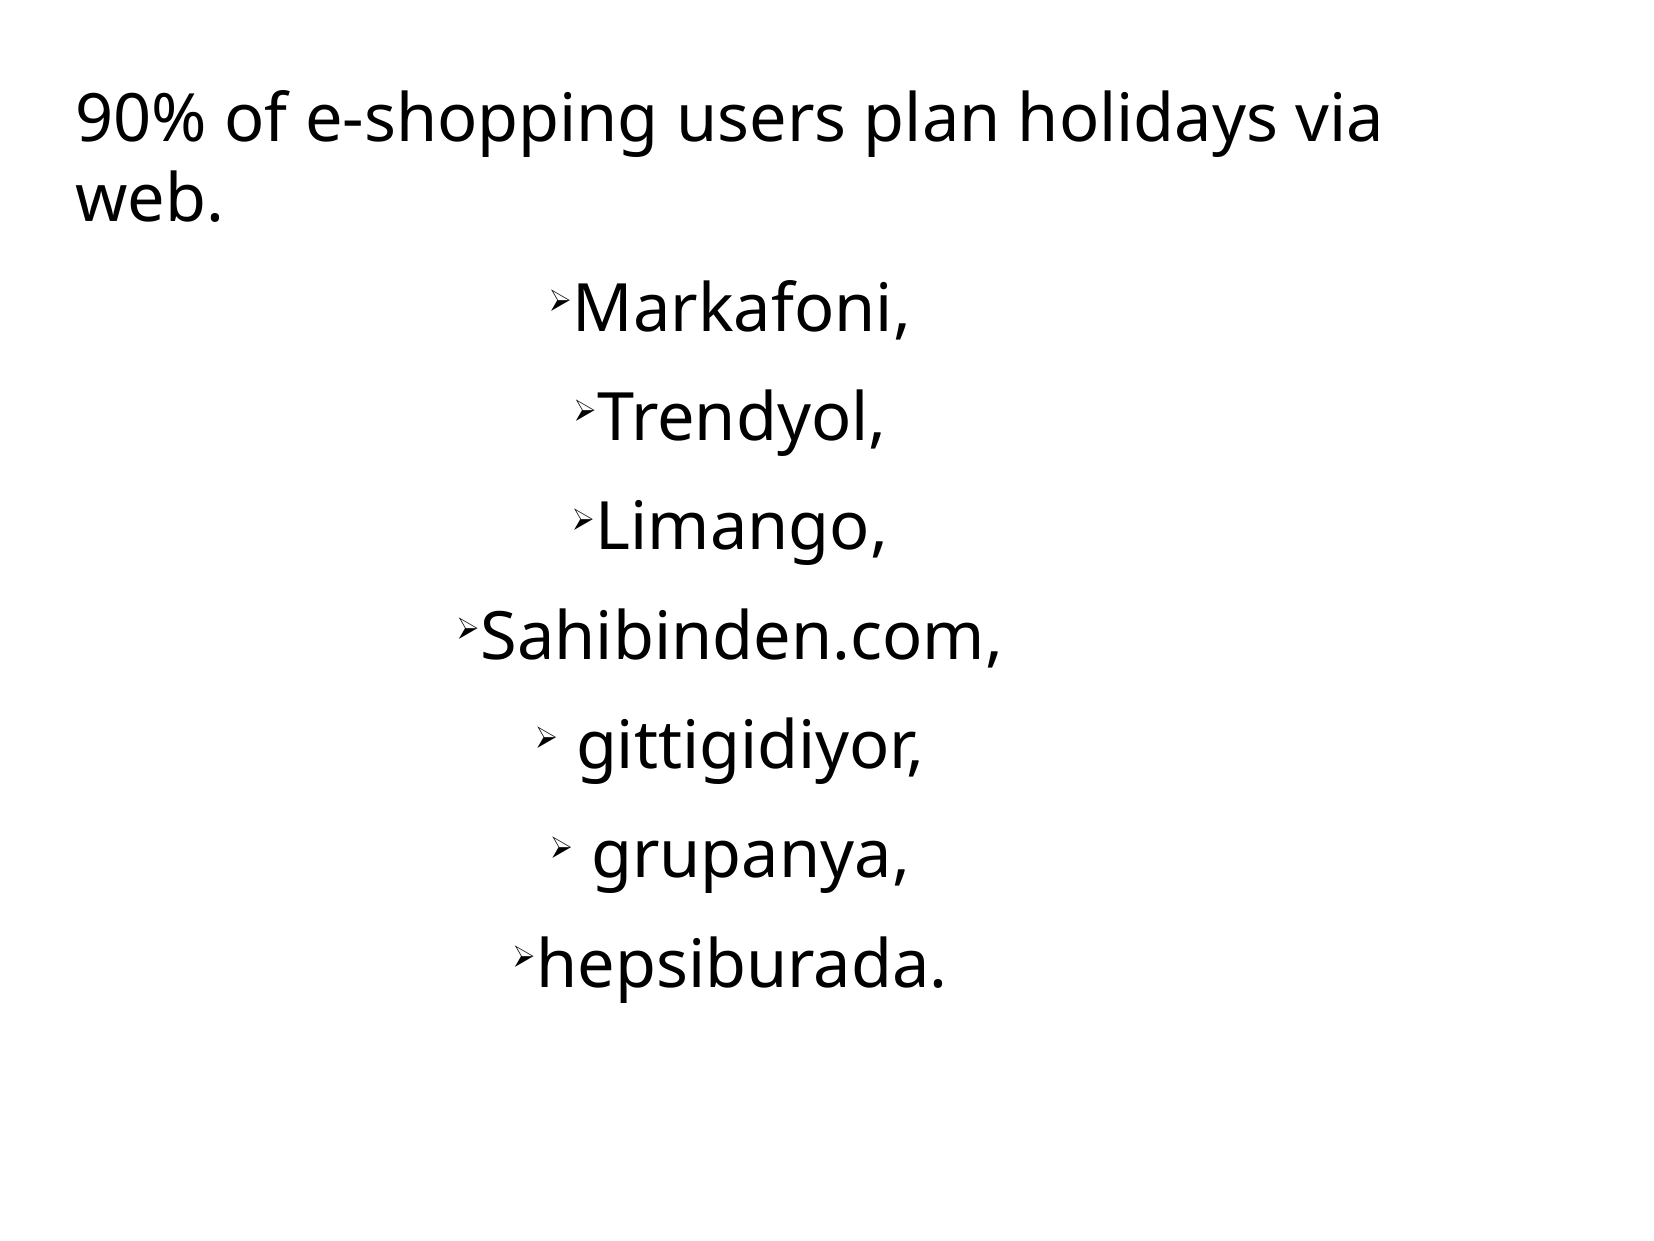

90% of e-shopping users plan holidays via web.
Markafoni,
Trendyol,
Limango,
Sahibinden.com,
 gittigidiyor,
 grupanya,
hepsiburada.